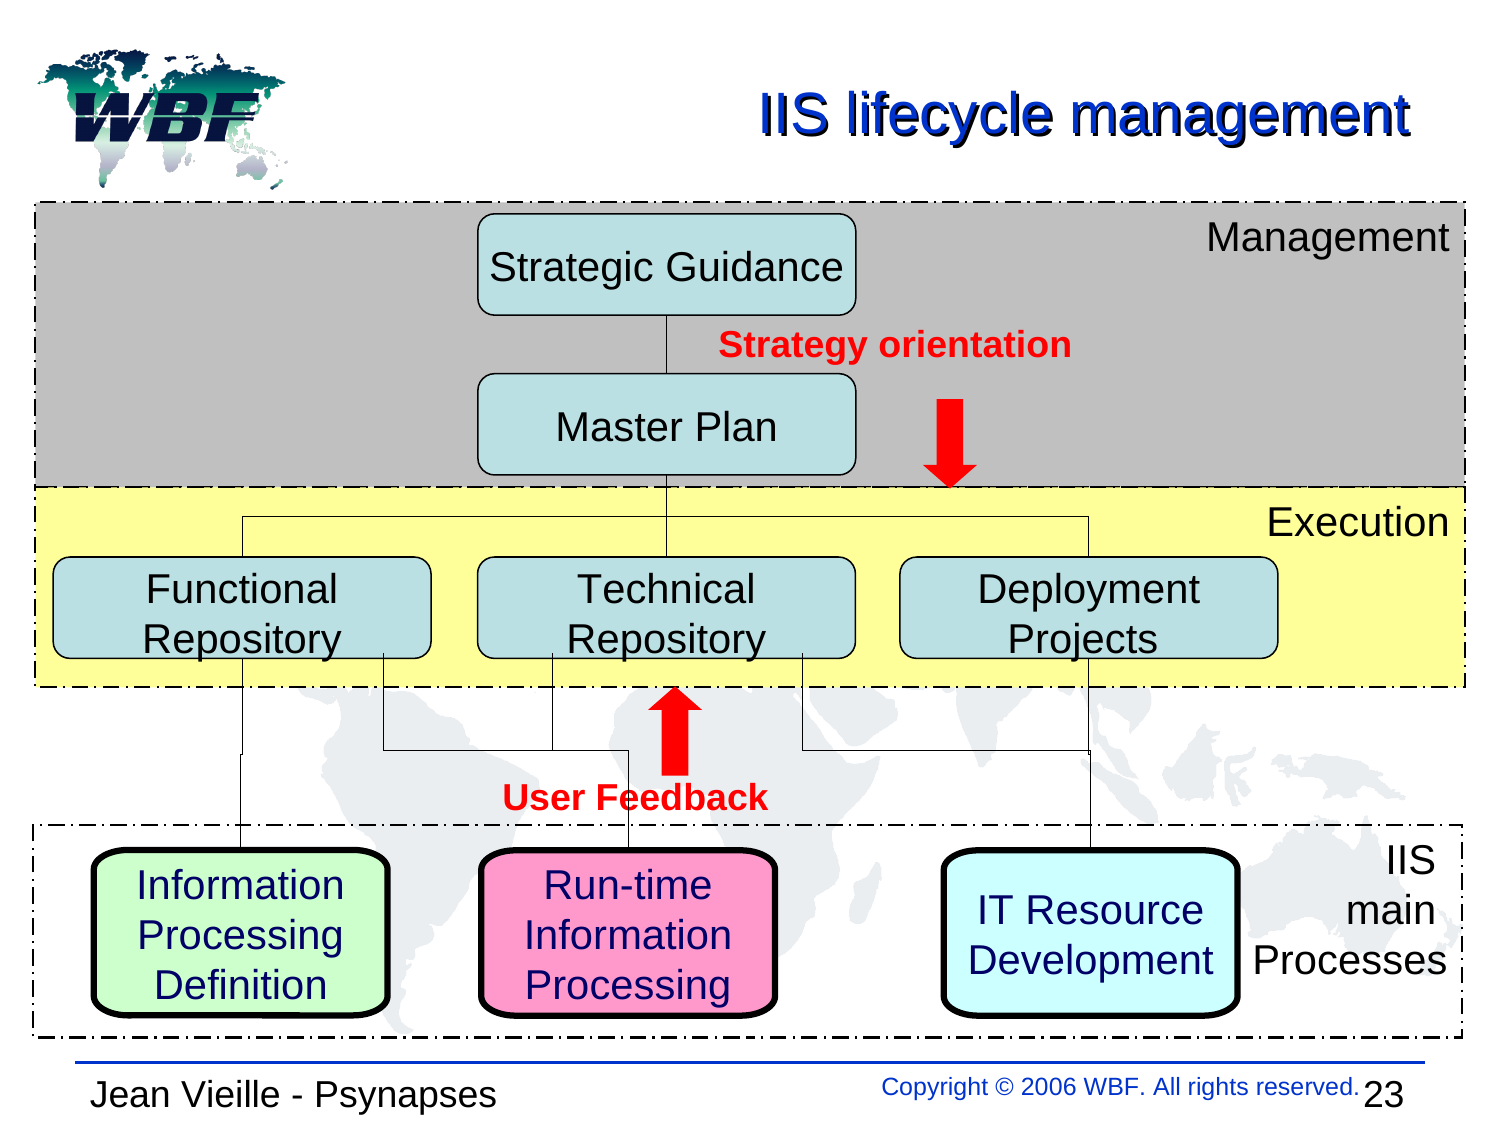

# IIS lifecycle management
Management
Strategic Guidance
Strategy orientation
Master Plan
Execution
Functional Repository
Technical Repository
Deployment Projects
User Feedback
IIS
main
Processes
Information Processing Definition
Run-time
Information Processing
IT Resource Development
Jean Vieille - Psynapses
23